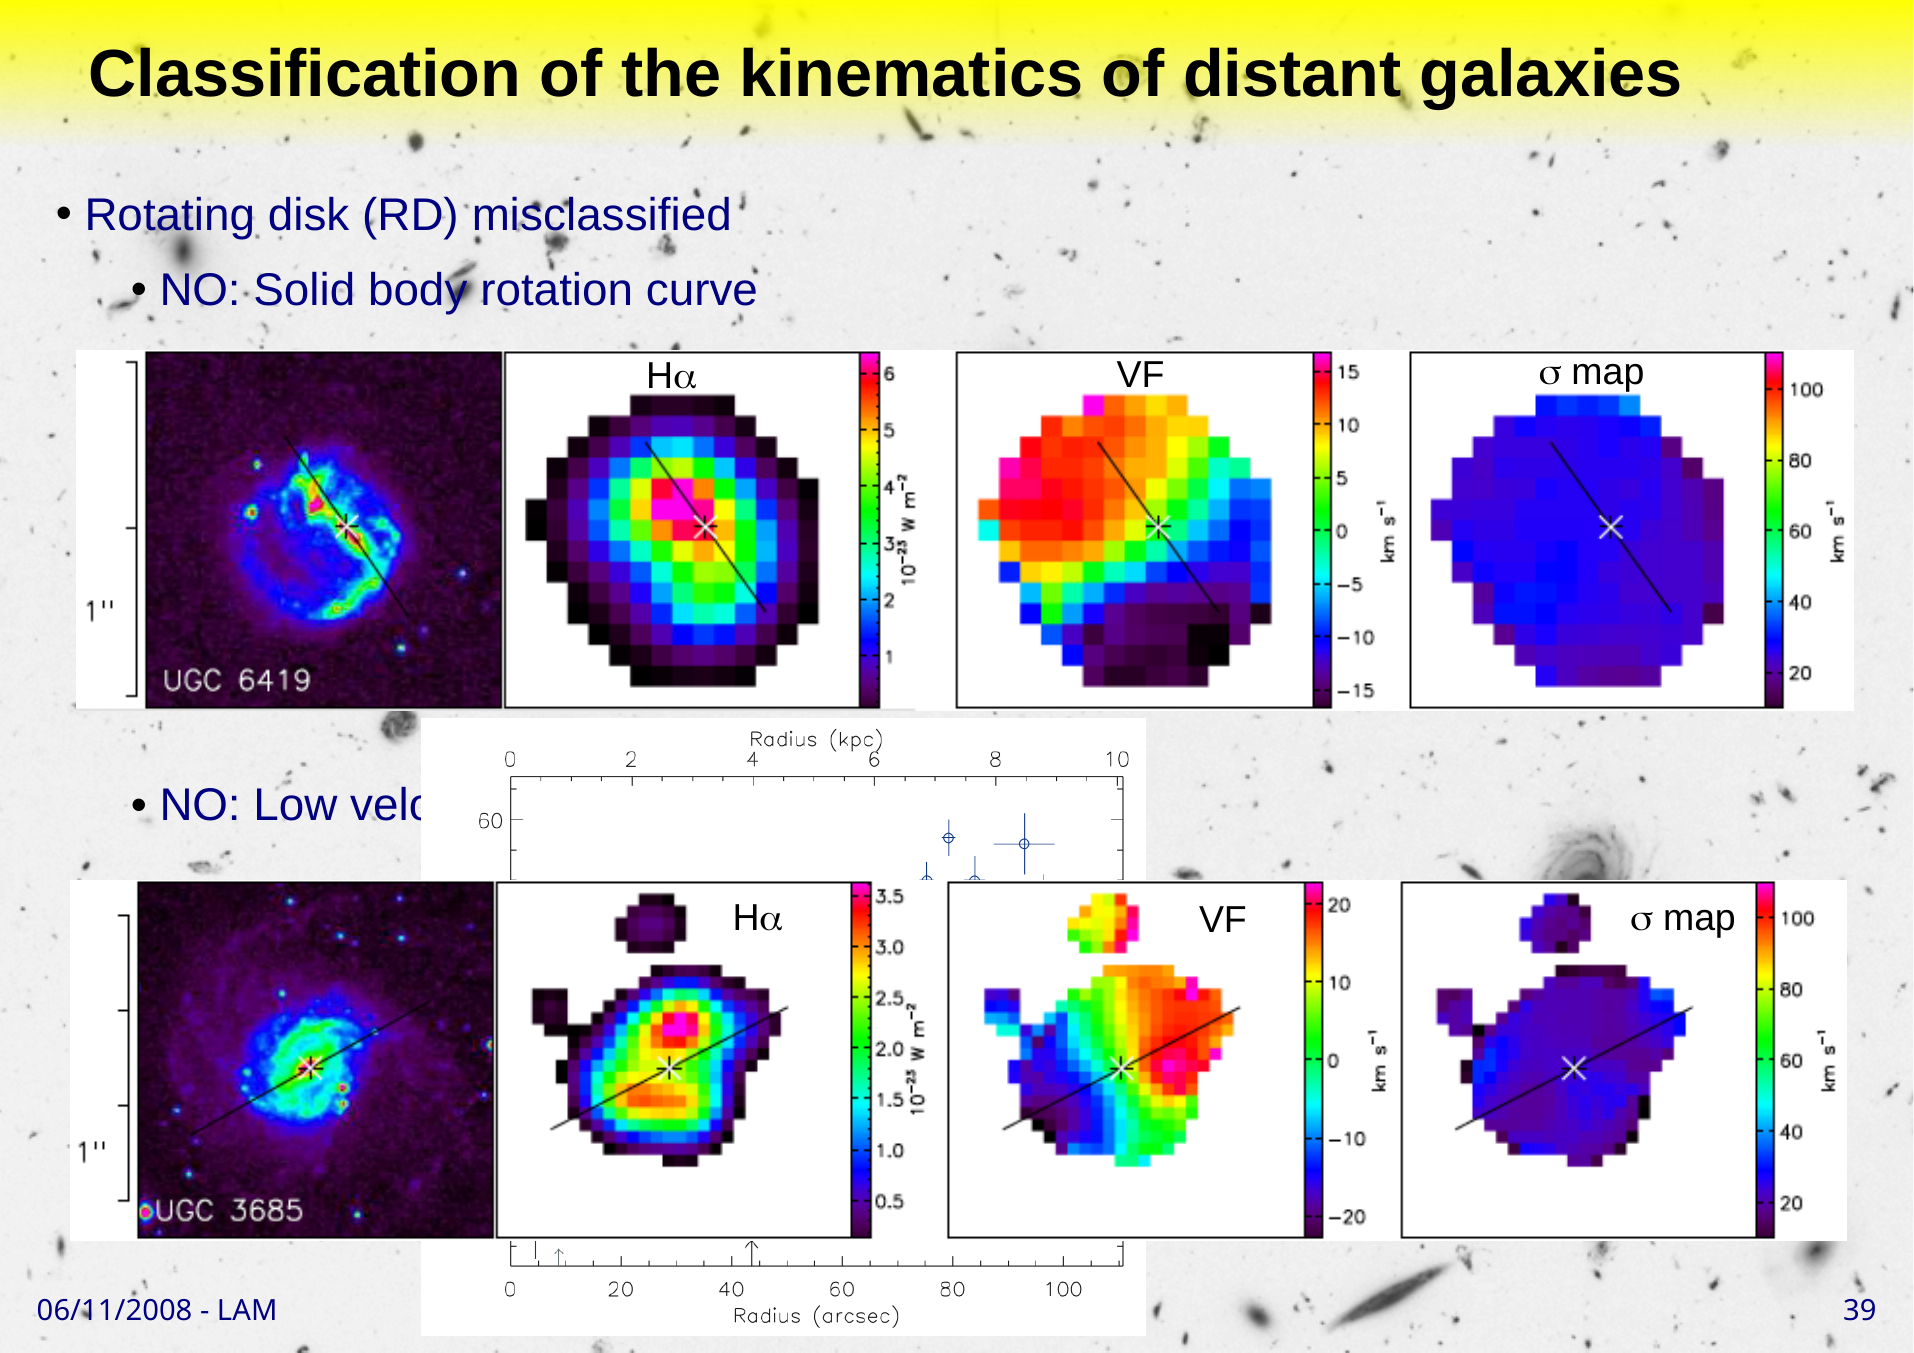

# Classification of the kinematics of distant galaxies
 Rotating disk (RD)‏ misclassified
 NO: Solid body rotation curve
 NO: Low velocity gradient
σ map
VF
Hα
σ map
Hα
VF
39
06/11/2008 - LAM